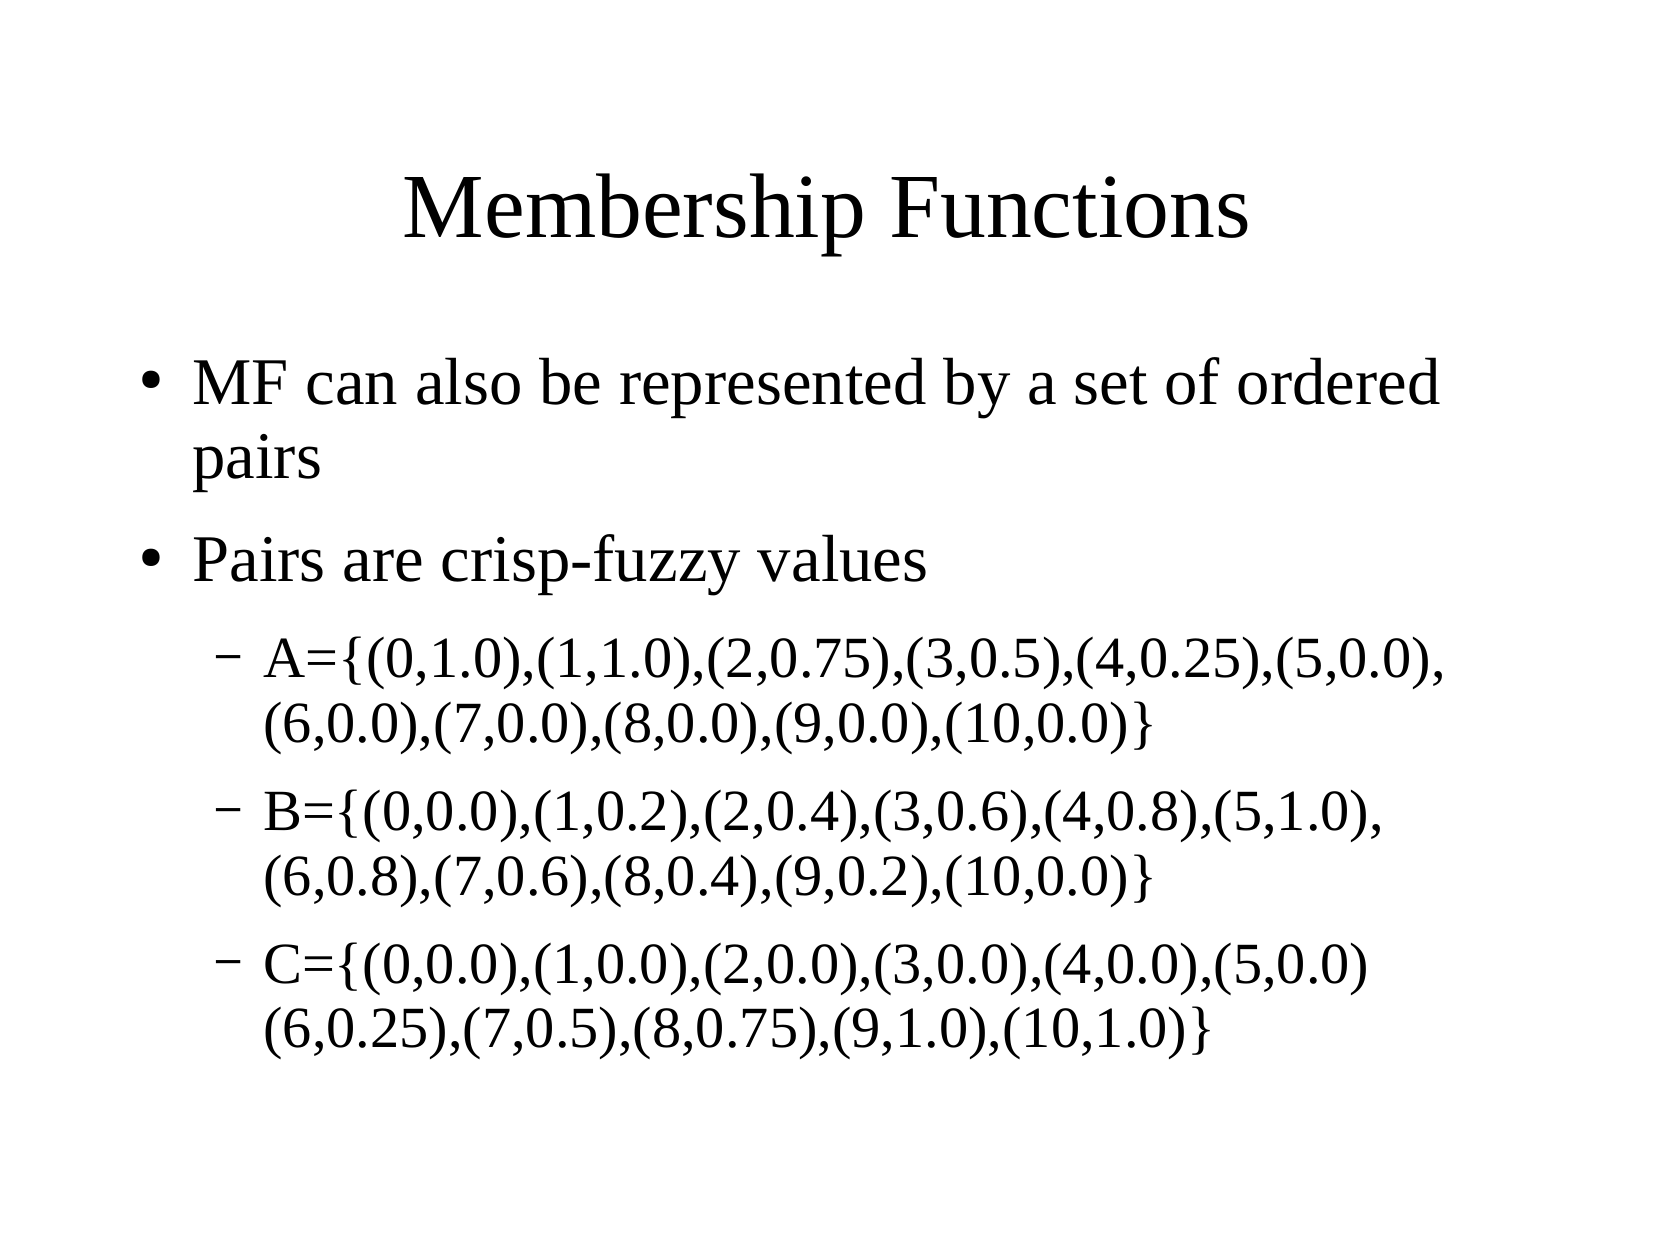

# Membership Functions
MF can also be represented by a set of ordered pairs
Pairs are crisp-fuzzy values
A={(0,1.0),(1,1.0),(2,0.75),(3,0.5),(4,0.25),(5,0.0),(6,0.0),(7,0.0),(8,0.0),(9,0.0),(10,0.0)}
B={(0,0.0),(1,0.2),(2,0.4),(3,0.6),(4,0.8),(5,1.0),(6,0.8),(7,0.6),(8,0.4),(9,0.2),(10,0.0)}
C={(0,0.0),(1,0.0),(2,0.0),(3,0.0),(4,0.0),(5,0.0)(6,0.25),(7,0.5),(8,0.75),(9,1.0),(10,1.0)}